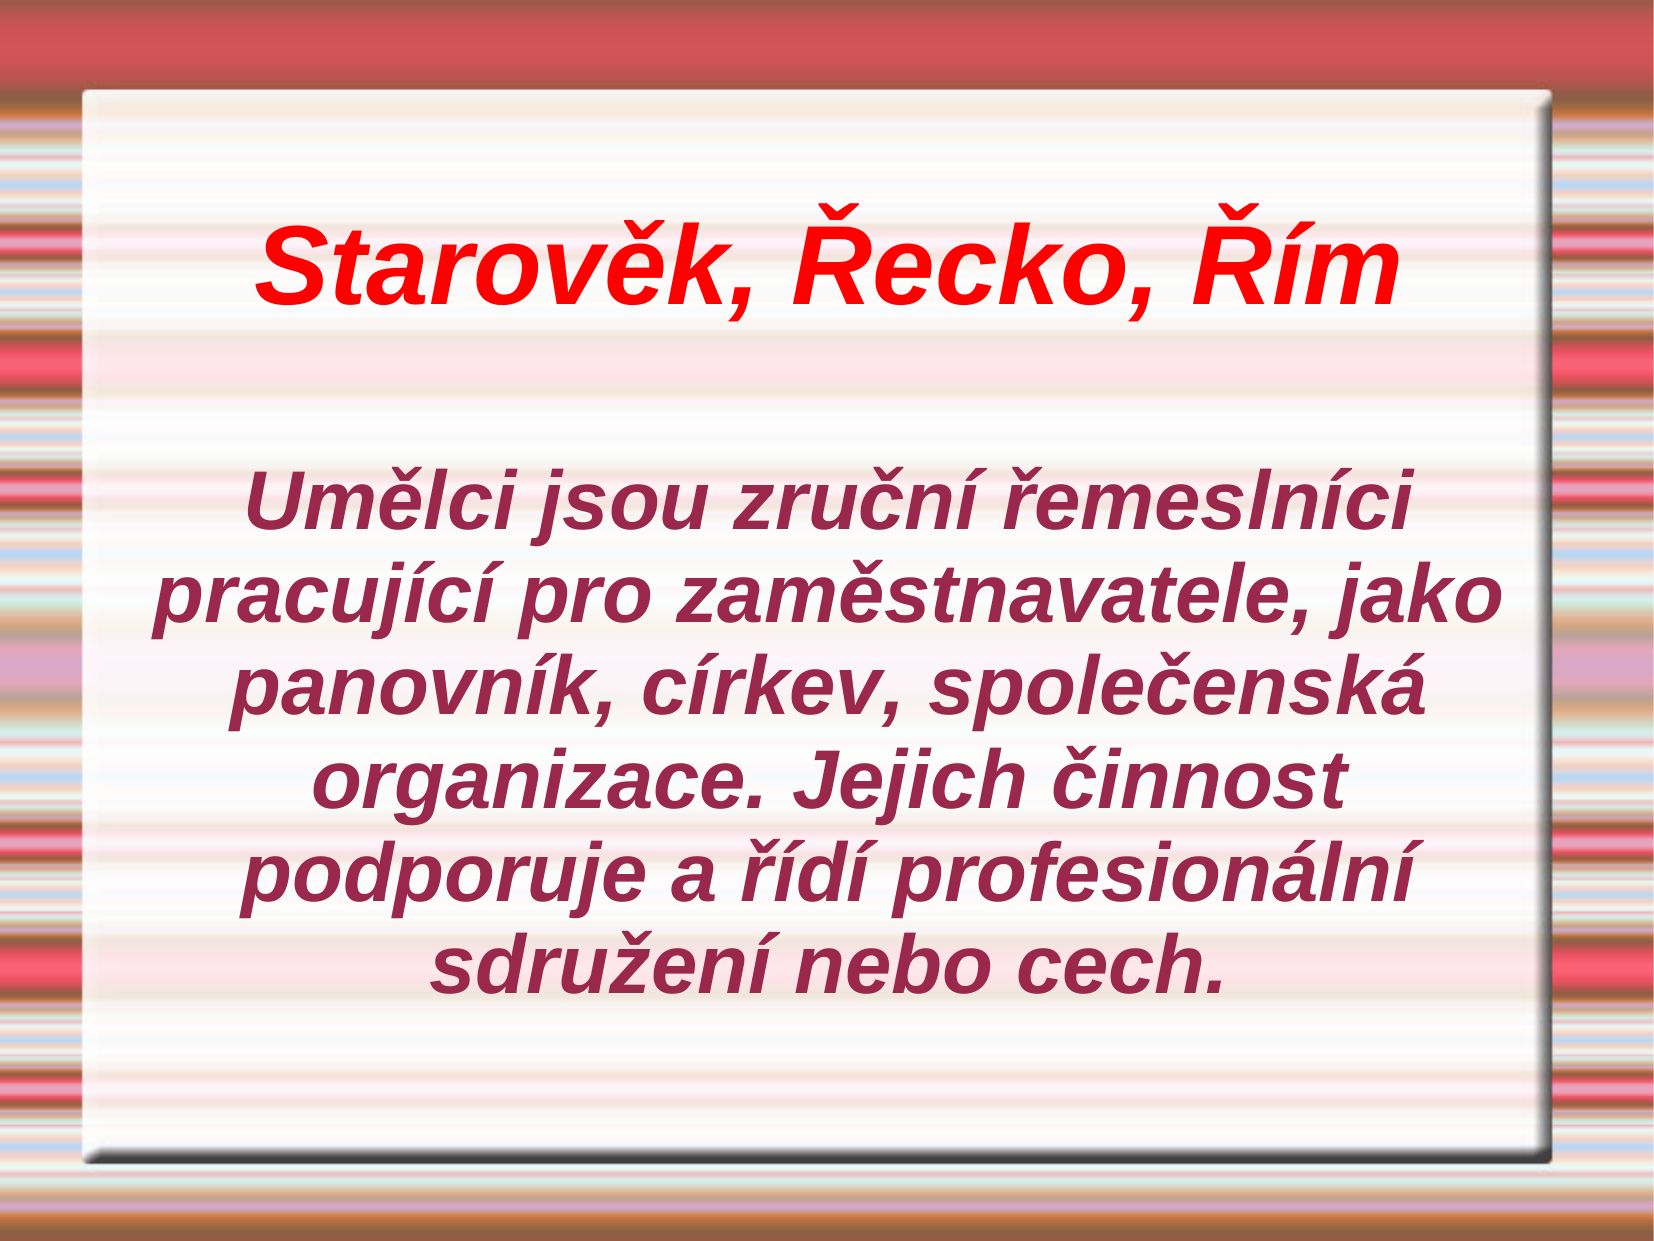

# Starověk, Řecko, Řím Umělci jsou zruční řemeslníci pracující pro zaměstnavatele, jako panovník, církev, společenská organizace. Jejich činnost podporuje a řídí profesionální sdružení nebo cech.